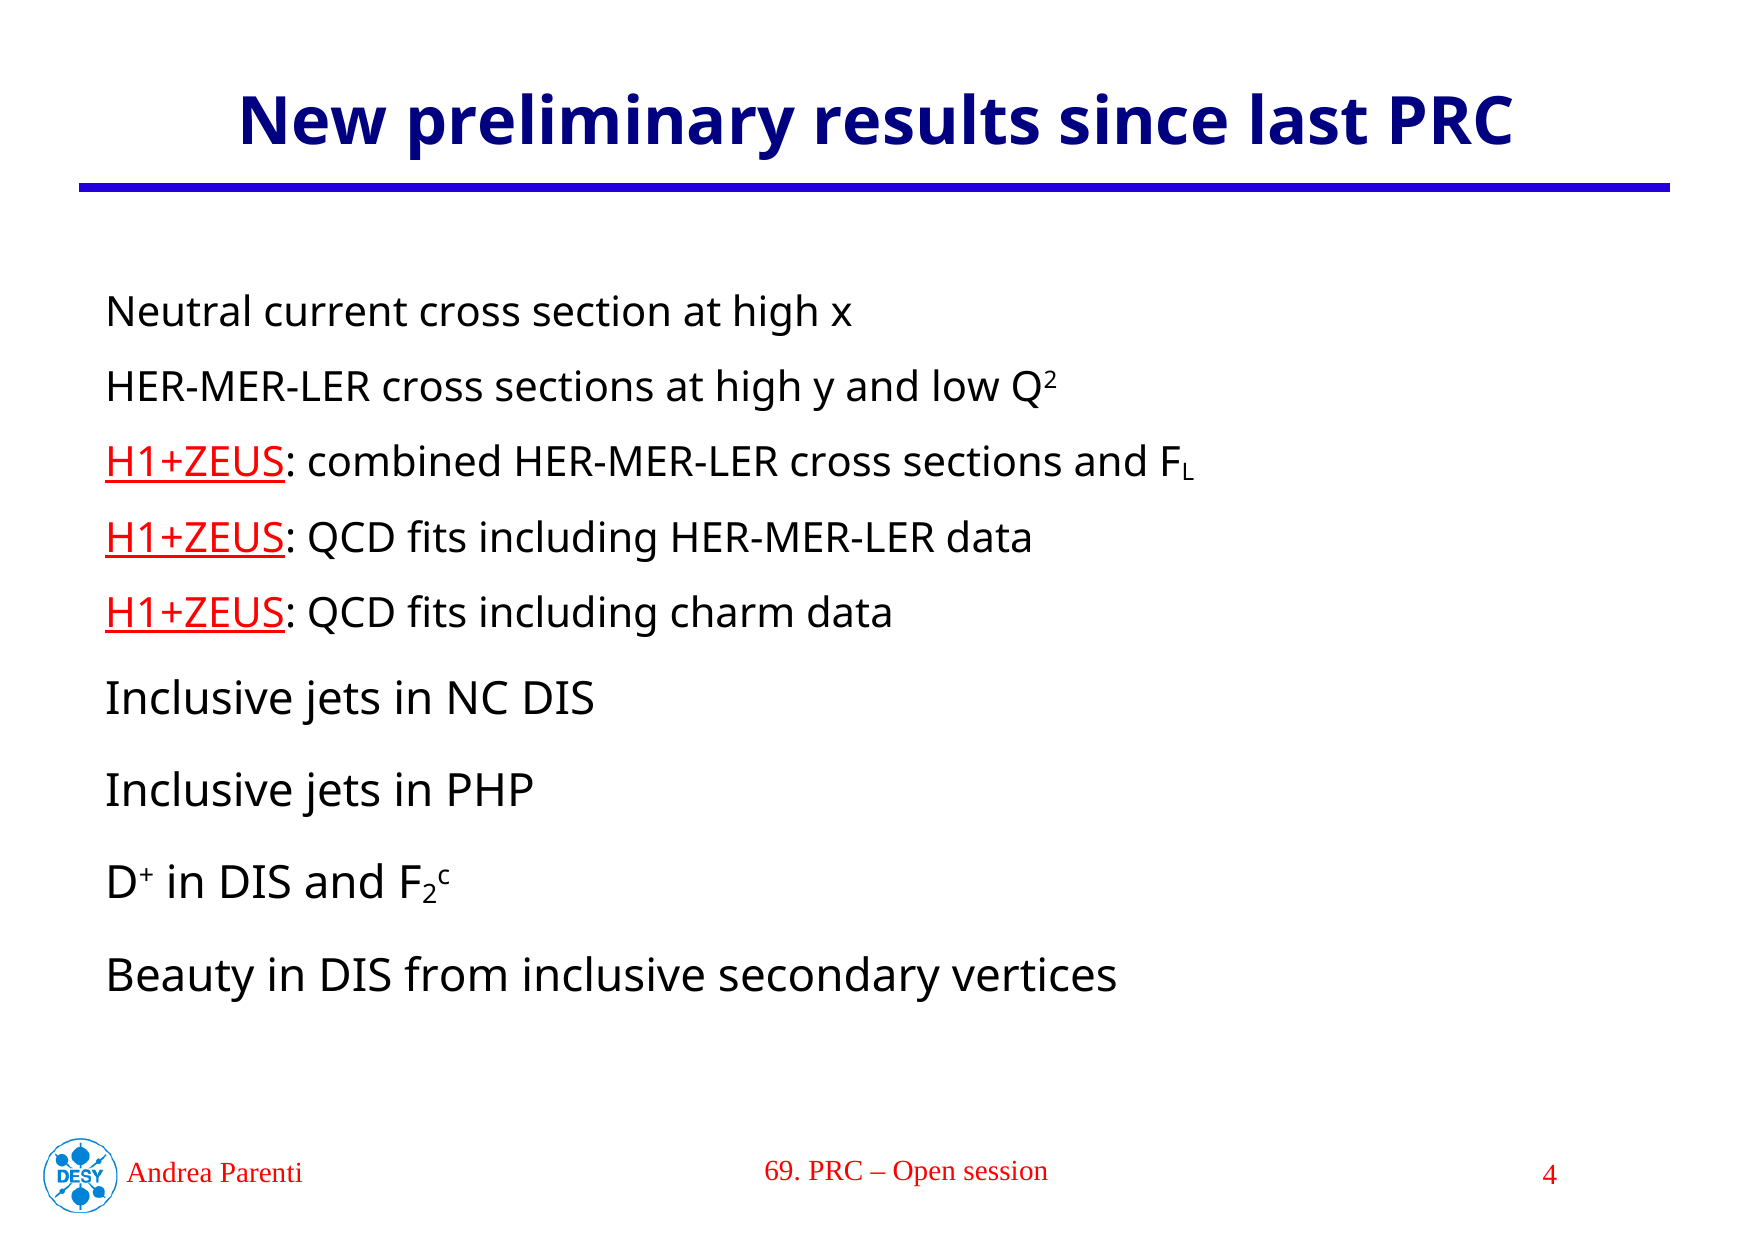

# New preliminary results since last PRC
Neutral current cross section at high x
HER-MER-LER cross sections at high y and low Q2
H1+ZEUS: combined HER-MER-LER cross sections and FL
H1+ZEUS: QCD fits including HER-MER-LER data
H1+ZEUS: QCD fits including charm data
Inclusive jets in NC DIS
Inclusive jets in PHP
D+ in DIS and F2c
Beauty in DIS from inclusive secondary vertices